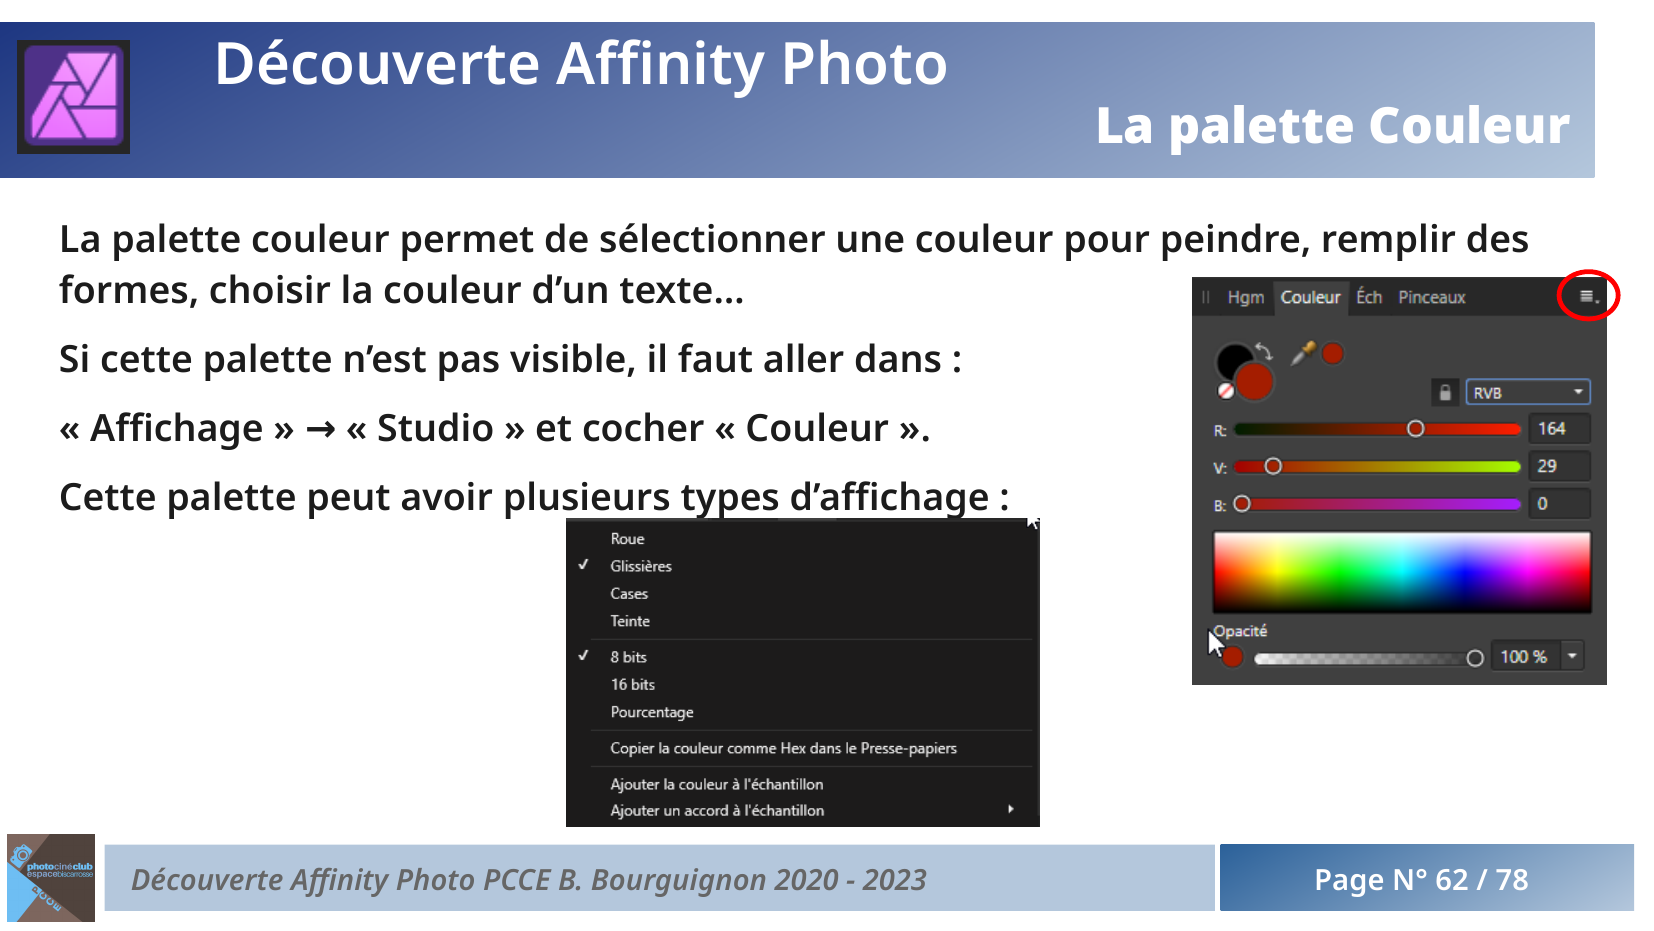

# La palette Couleur
La palette couleur permet de sélectionner une couleur pour peindre, remplir des formes, choisir la couleur d’un texte…
Si cette palette n’est pas visible, il faut aller dans :
« Affichage » → « Studio » et cocher « Couleur ».
Cette palette peut avoir plusieurs types d’affichage :